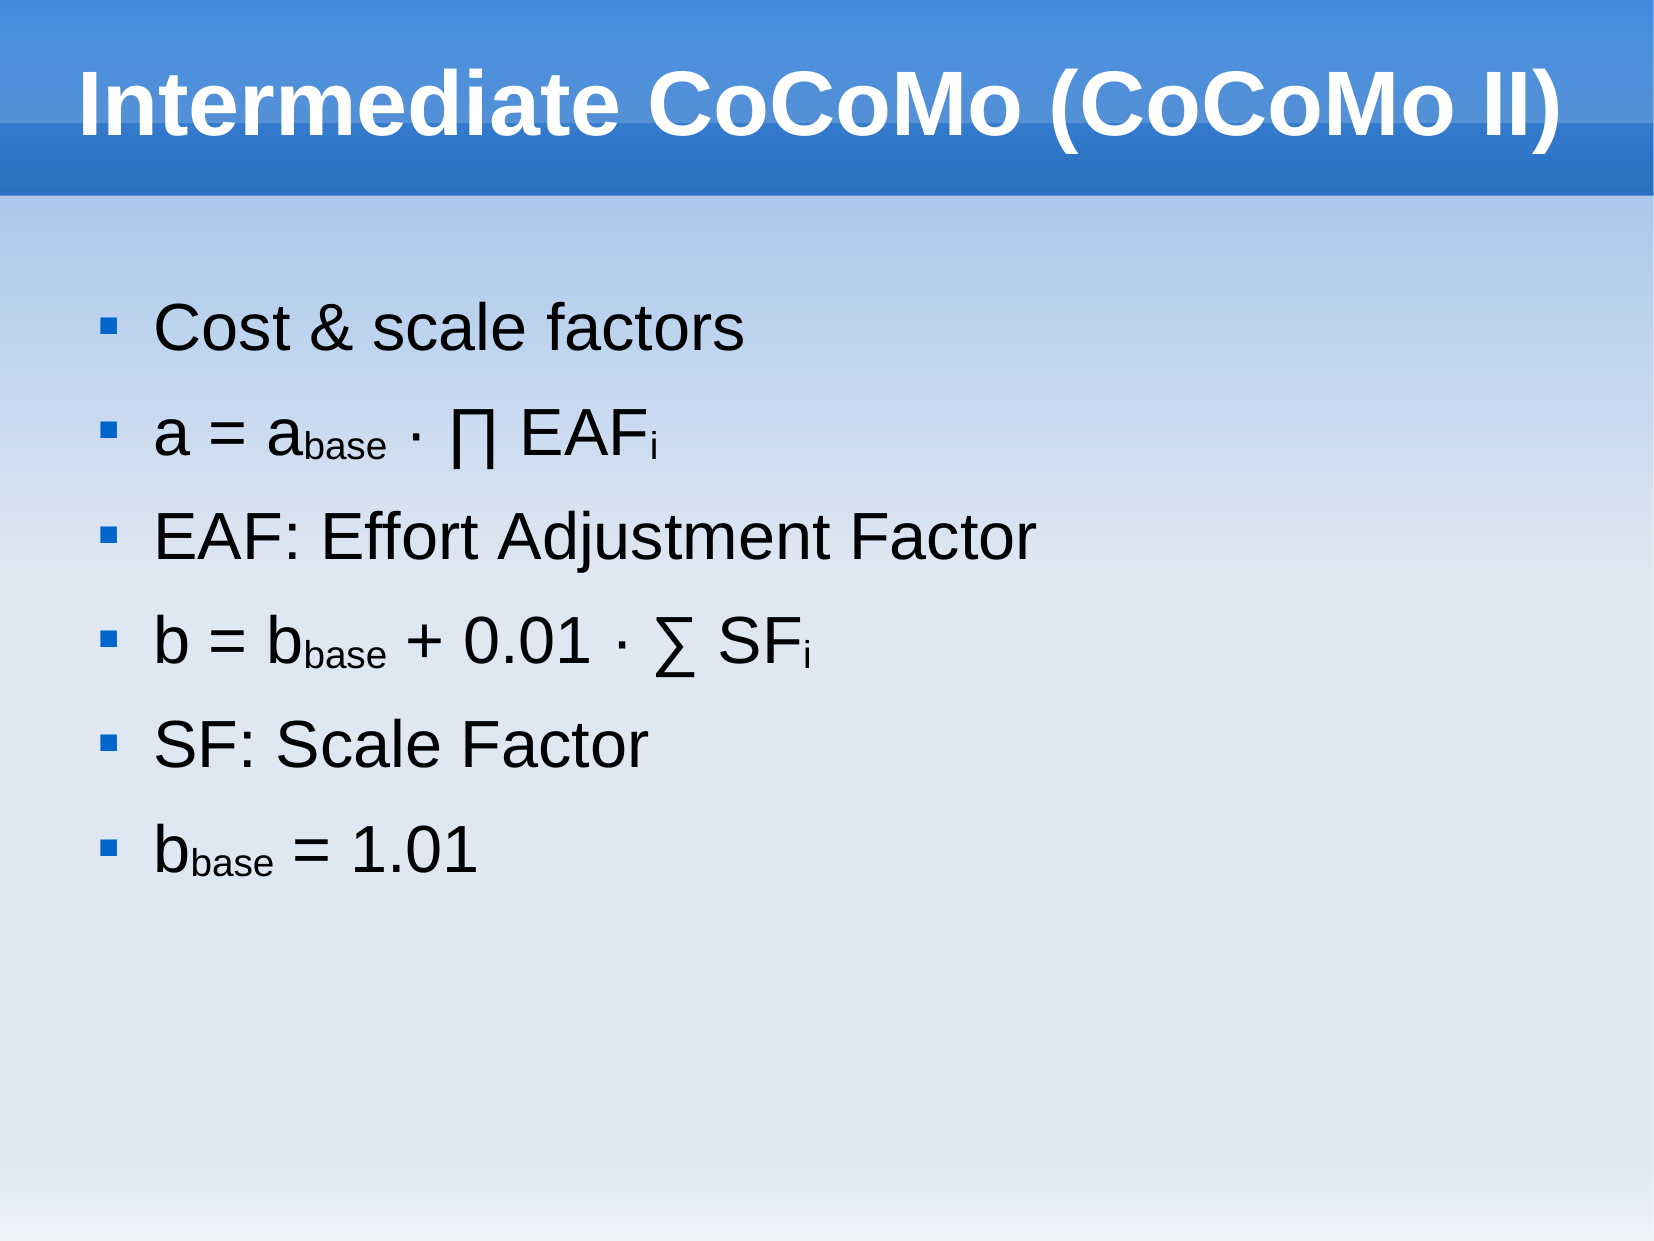

# Intermediate CoCoMo (CoCoMo II)
Cost & scale factors
a = abase · ∏ EAFi
EAF: Effort Adjustment Factor
b = bbase + 0.01 · ∑ SFi
SF: Scale Factor
bbase = 1.01